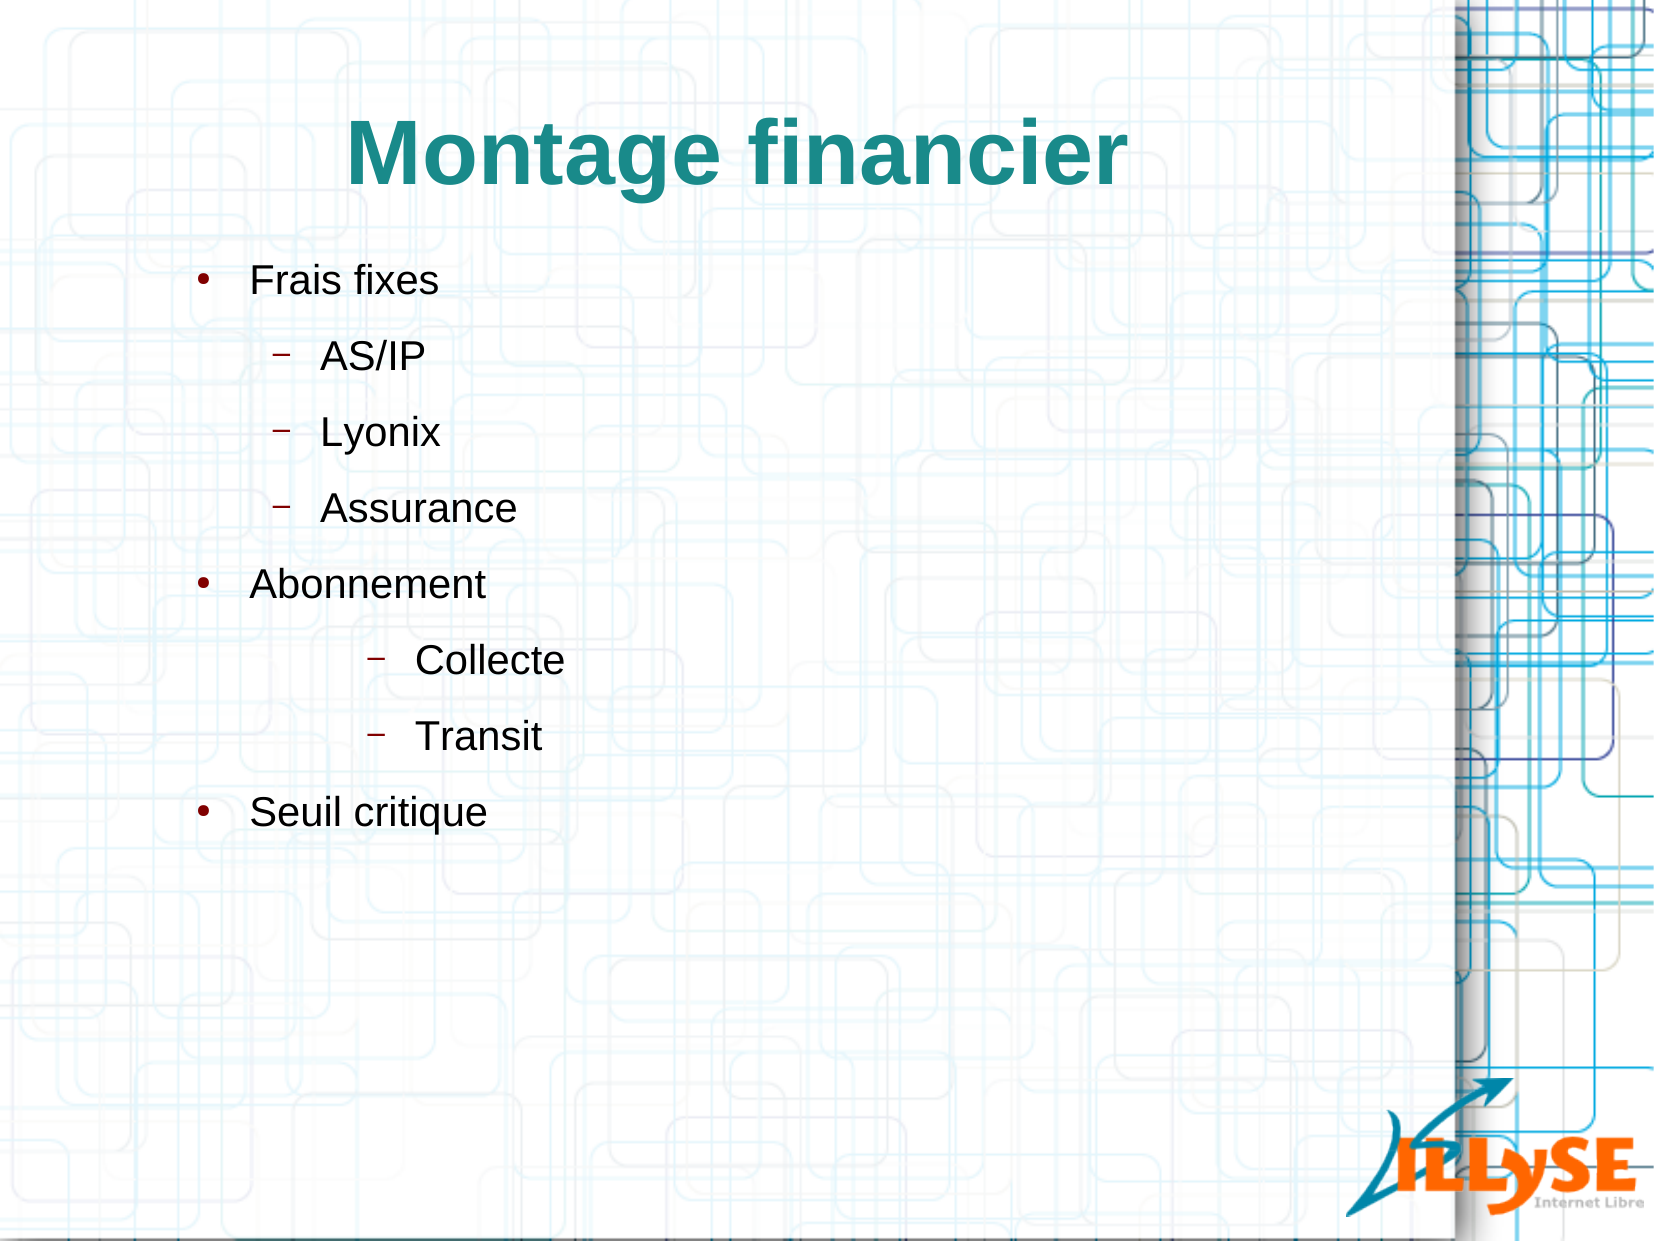

# Montage financier
Frais fixes
AS/IP
Lyonix
Assurance
Abonnement
Collecte
Transit
Seuil critique